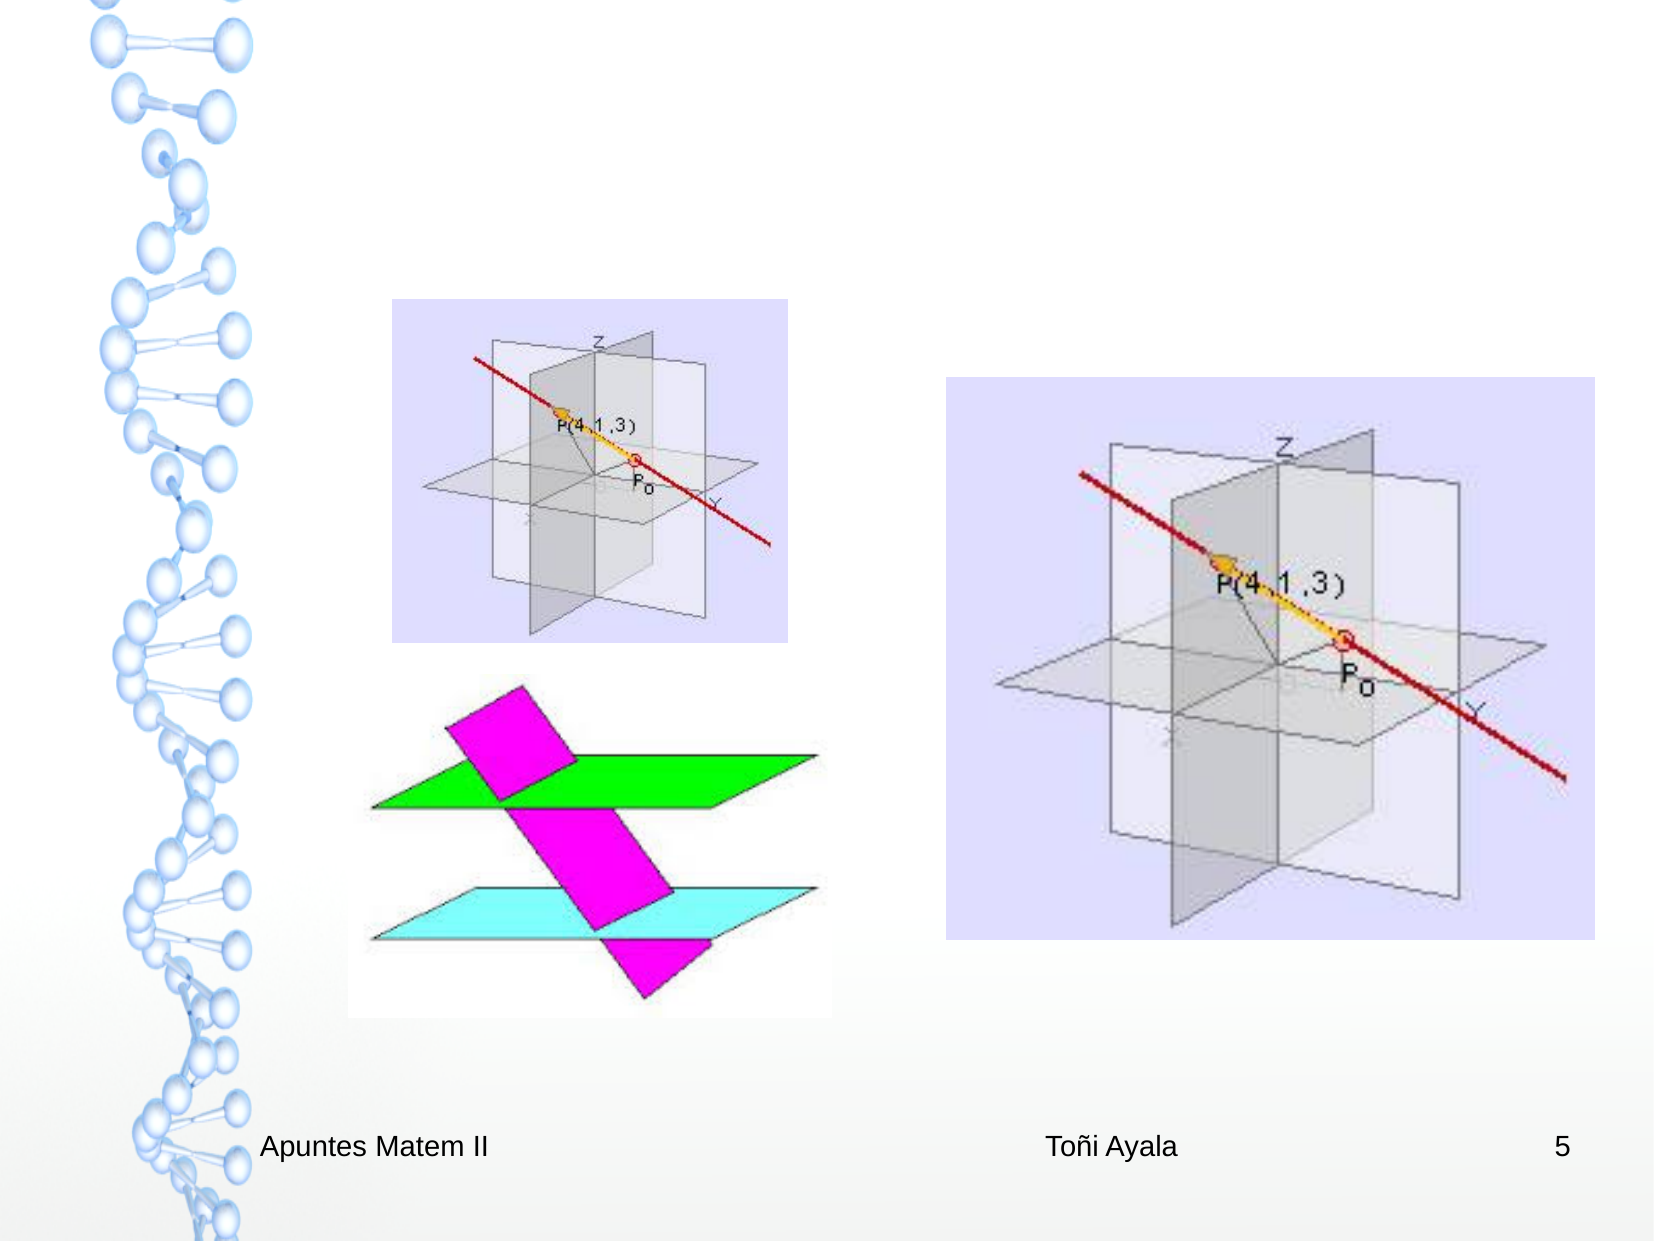

#
Apuntes Matem II
Toñi Ayala
5